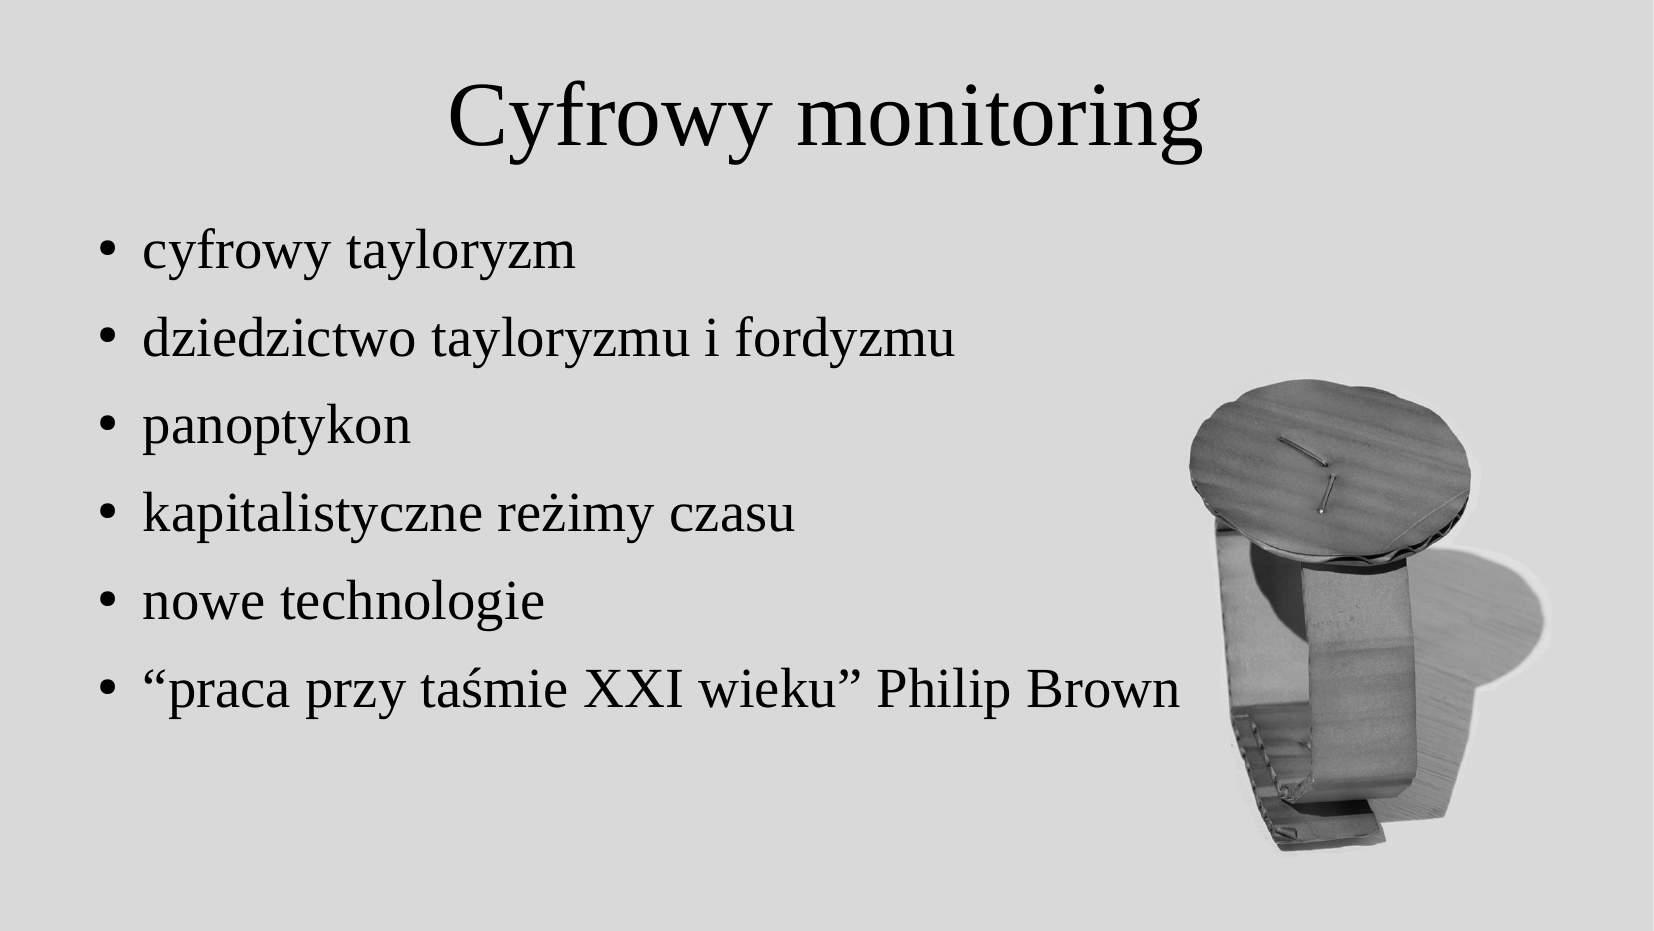

# Cyfrowy monitoring
cyfrowy tayloryzm
dziedzictwo tayloryzmu i fordyzmu
panoptykon
kapitalistyczne reżimy czasu
nowe technologie
“praca przy taśmie XXI wieku” Philip Brown